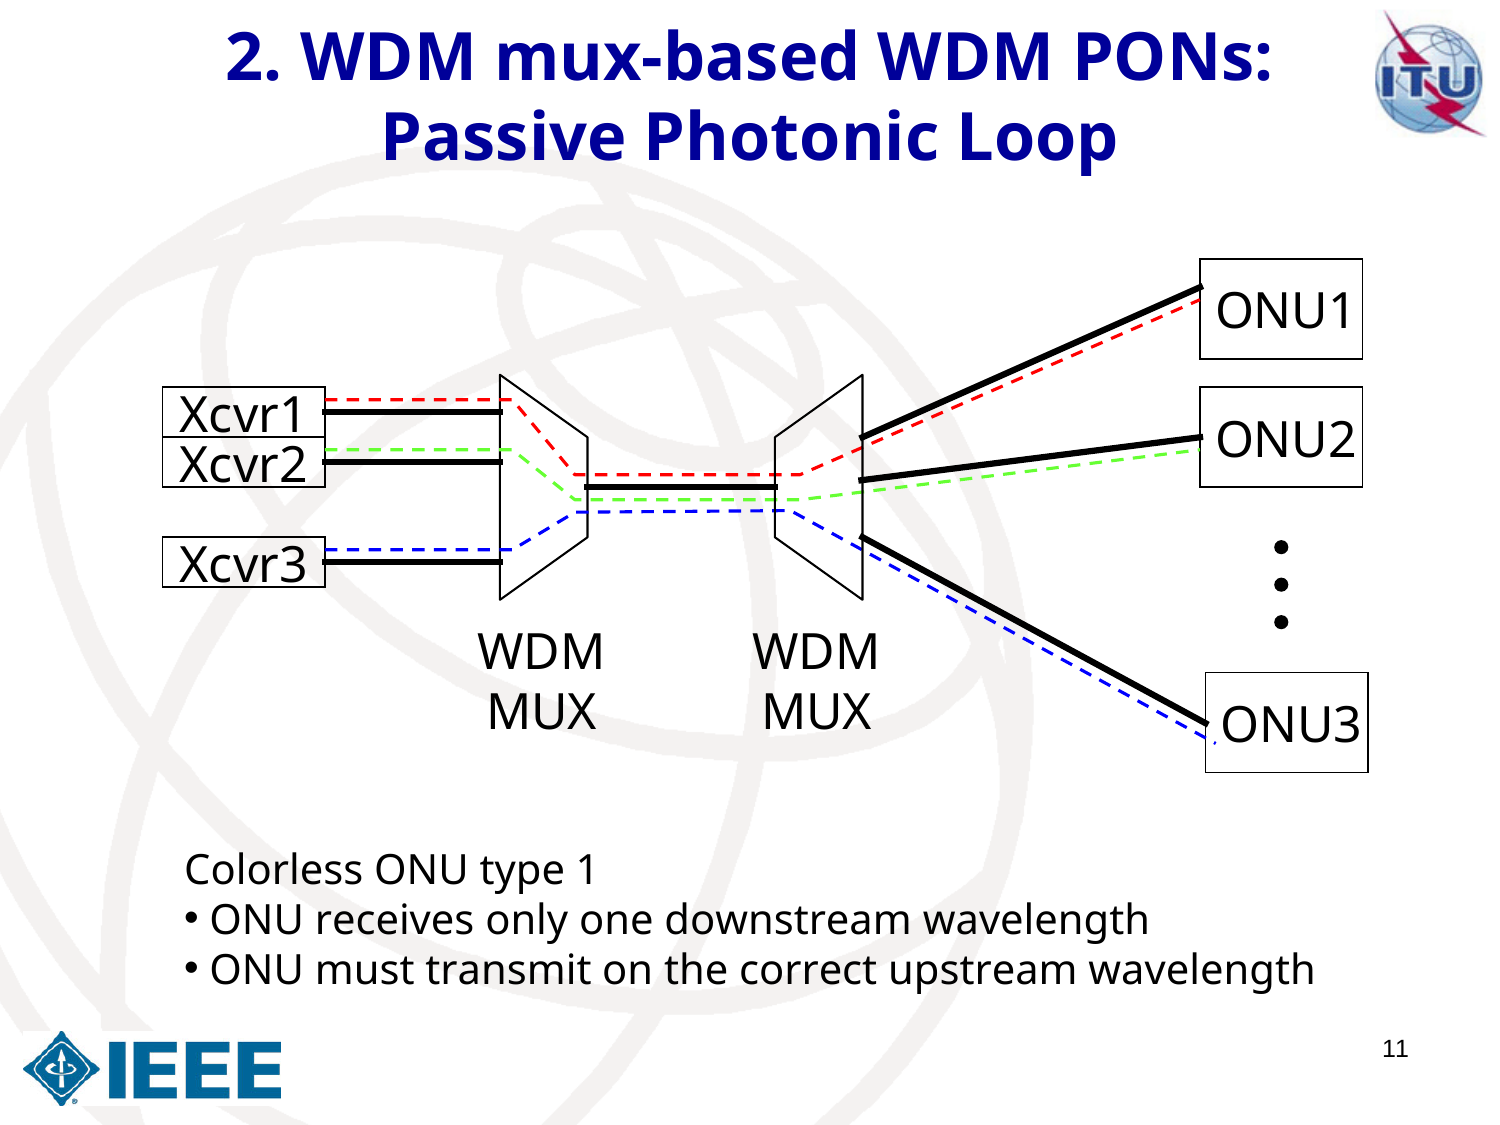

# 2. WDM mux-based WDM PONs: Passive Photonic Loop
ONU1
Xcvr1
ONU2
Xcvr2
Xcvr3
WDM
MUX
WDM
MUX
ONU3
Colorless ONU type 1
 ONU receives only one downstream wavelength
 ONU must transmit on the correct upstream wavelength